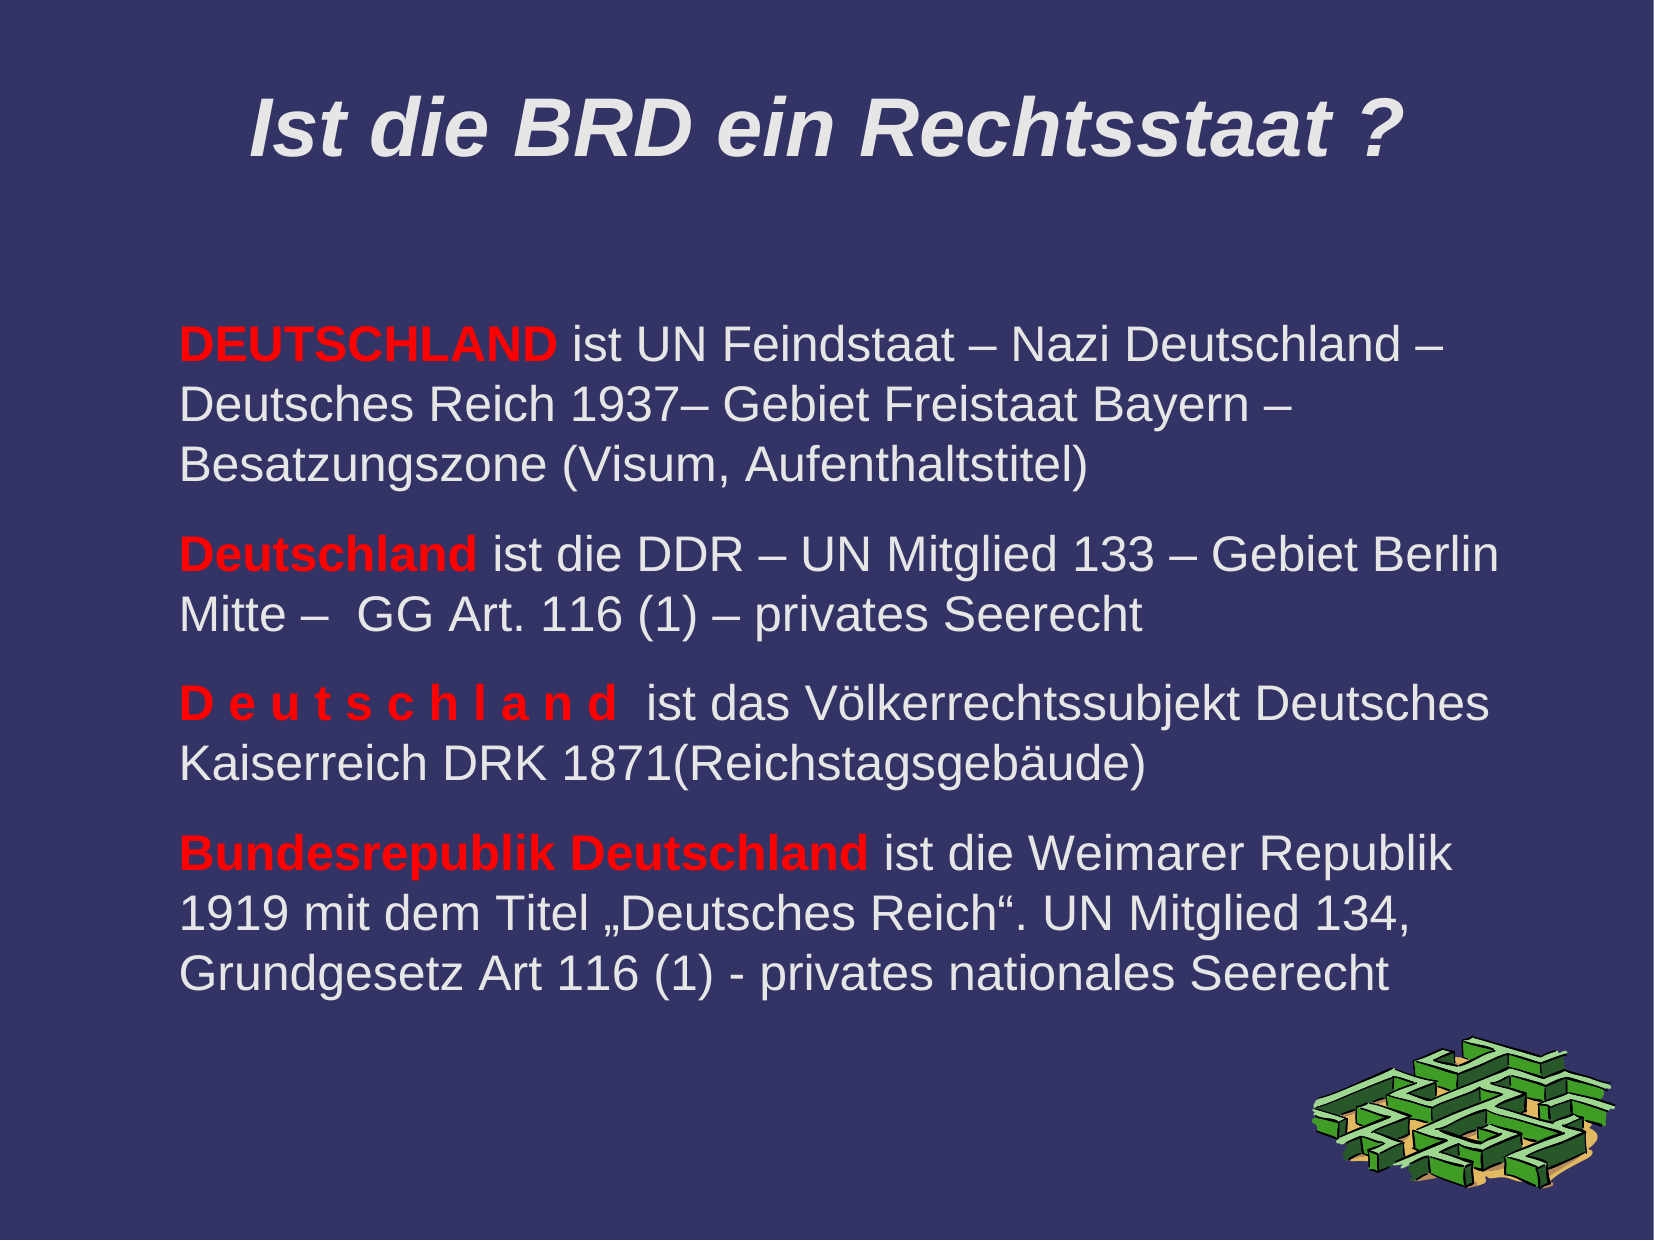

# Ist die BRD ein Rechtsstaat ?
DEUTSCHLAND ist UN Feindstaat – Nazi Deutschland – Deutsches Reich 1937– Gebiet Freistaat Bayern – Besatzungszone (Visum, Aufenthaltstitel)
Deutschland ist die DDR – UN Mitglied 133 – Gebiet Berlin Mitte – GG Art. 116 (1) – privates Seerecht
D e u t s c h l a n d ist das Völkerrechtssubjekt Deutsches Kaiserreich DRK 1871(Reichstagsgebäude)
Bundesrepublik Deutschland ist die Weimarer Republik 1919 mit dem Titel „Deutsches Reich“. UN Mitglied 134, Grundgesetz Art 116 (1) - privates nationales Seerecht